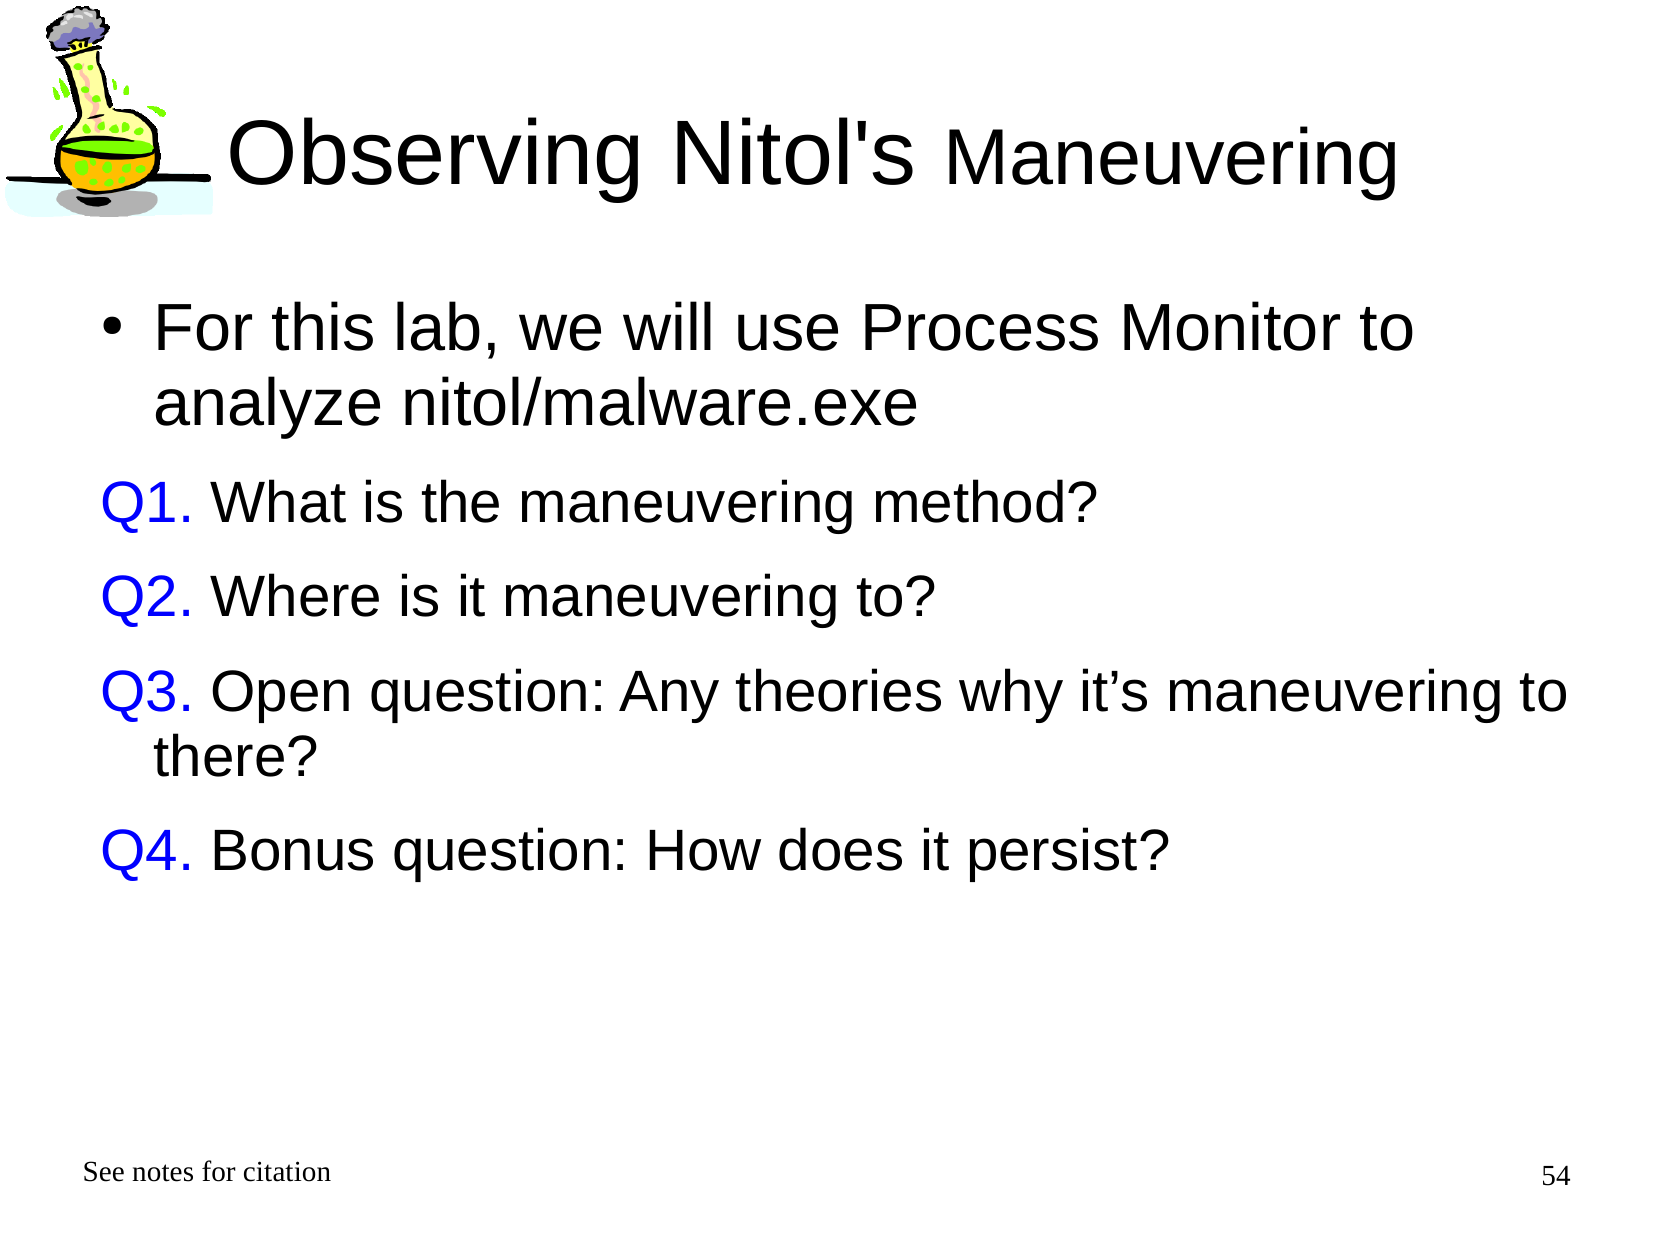

# Observing Nitol's Maneuvering
For this lab, we will use Process Monitor to analyze nitol/malware.exe
 What is the maneuvering method?
 Where is it maneuvering to?
 Open question: Any theories why it’s maneuvering to there?
 Bonus question: How does it persist?
See notes for citation
54